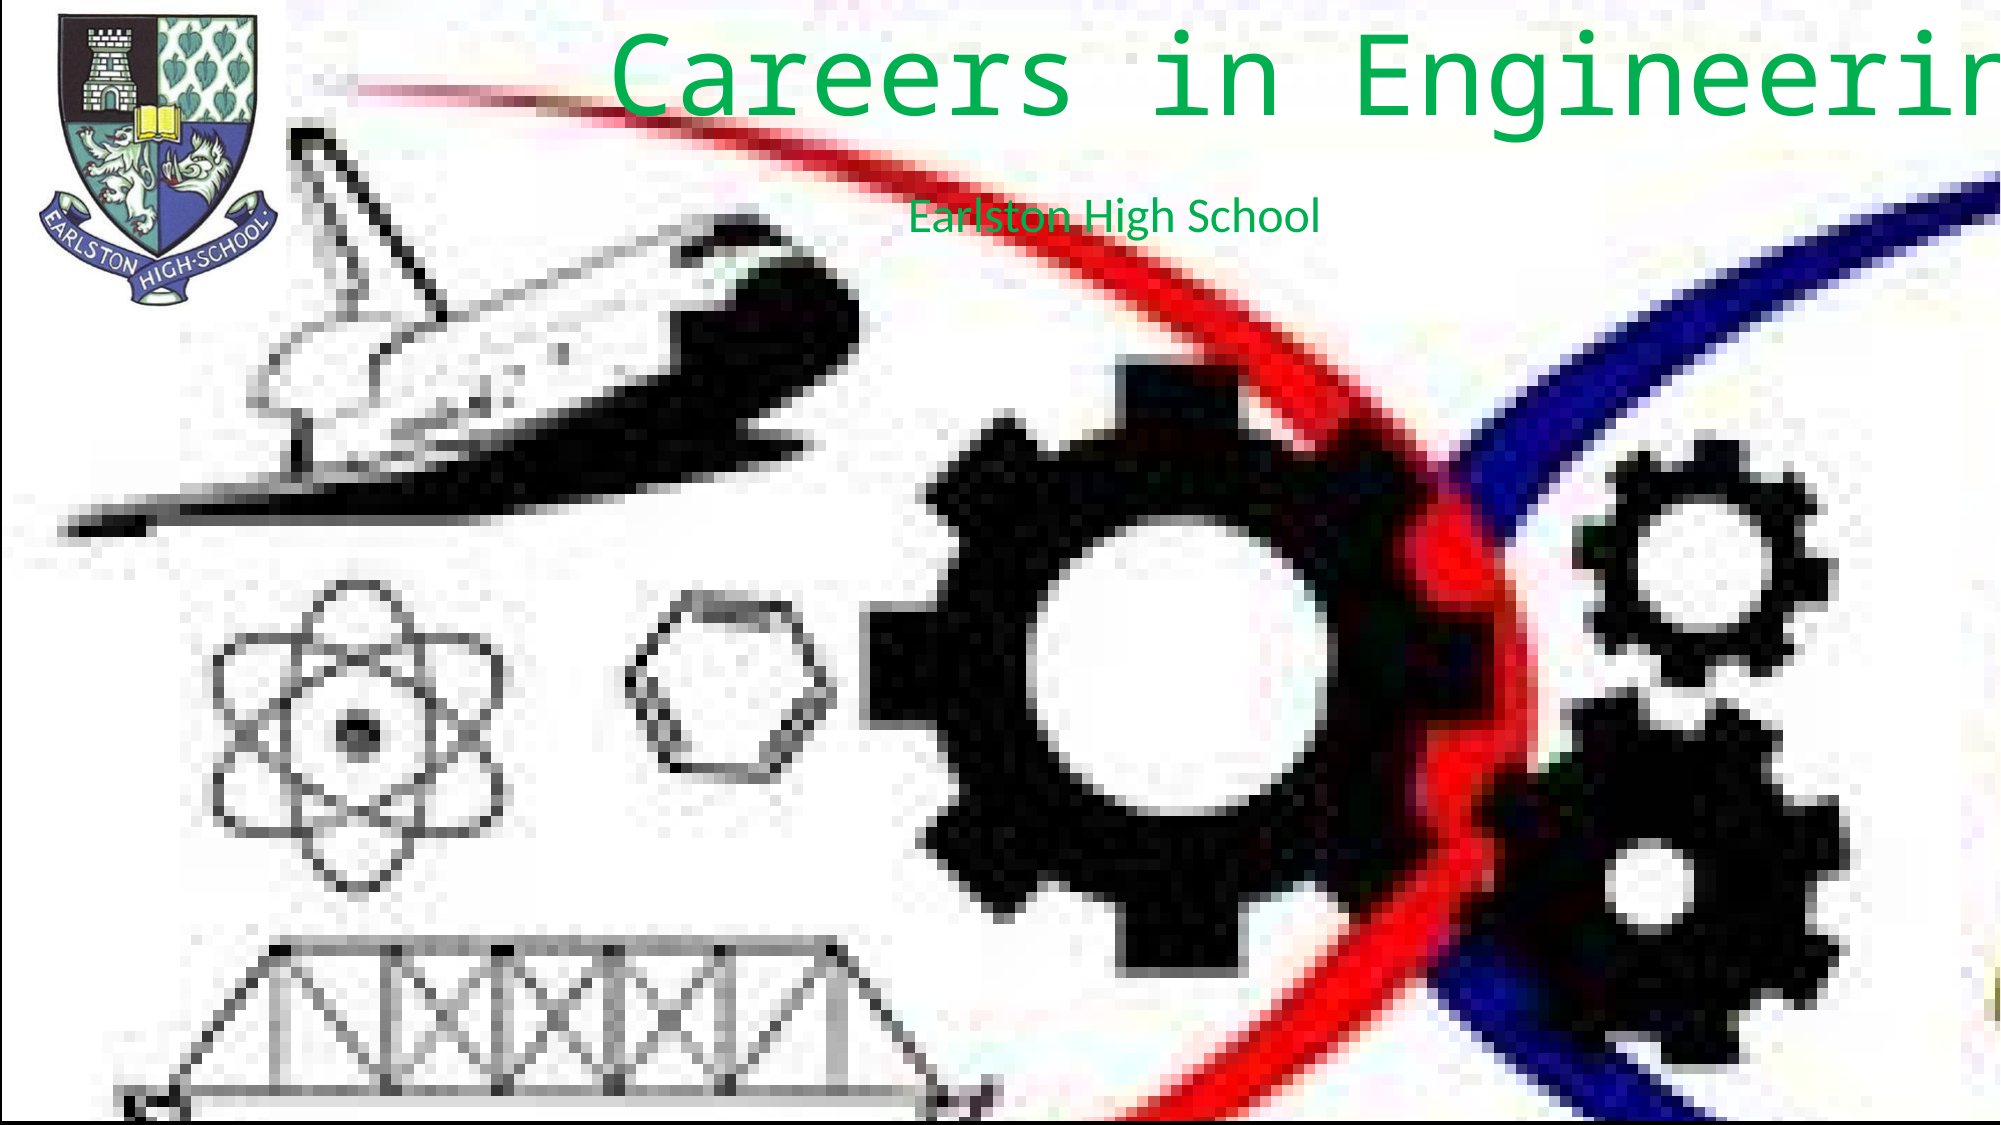

Careers in Engineering
				Earlston High School
#